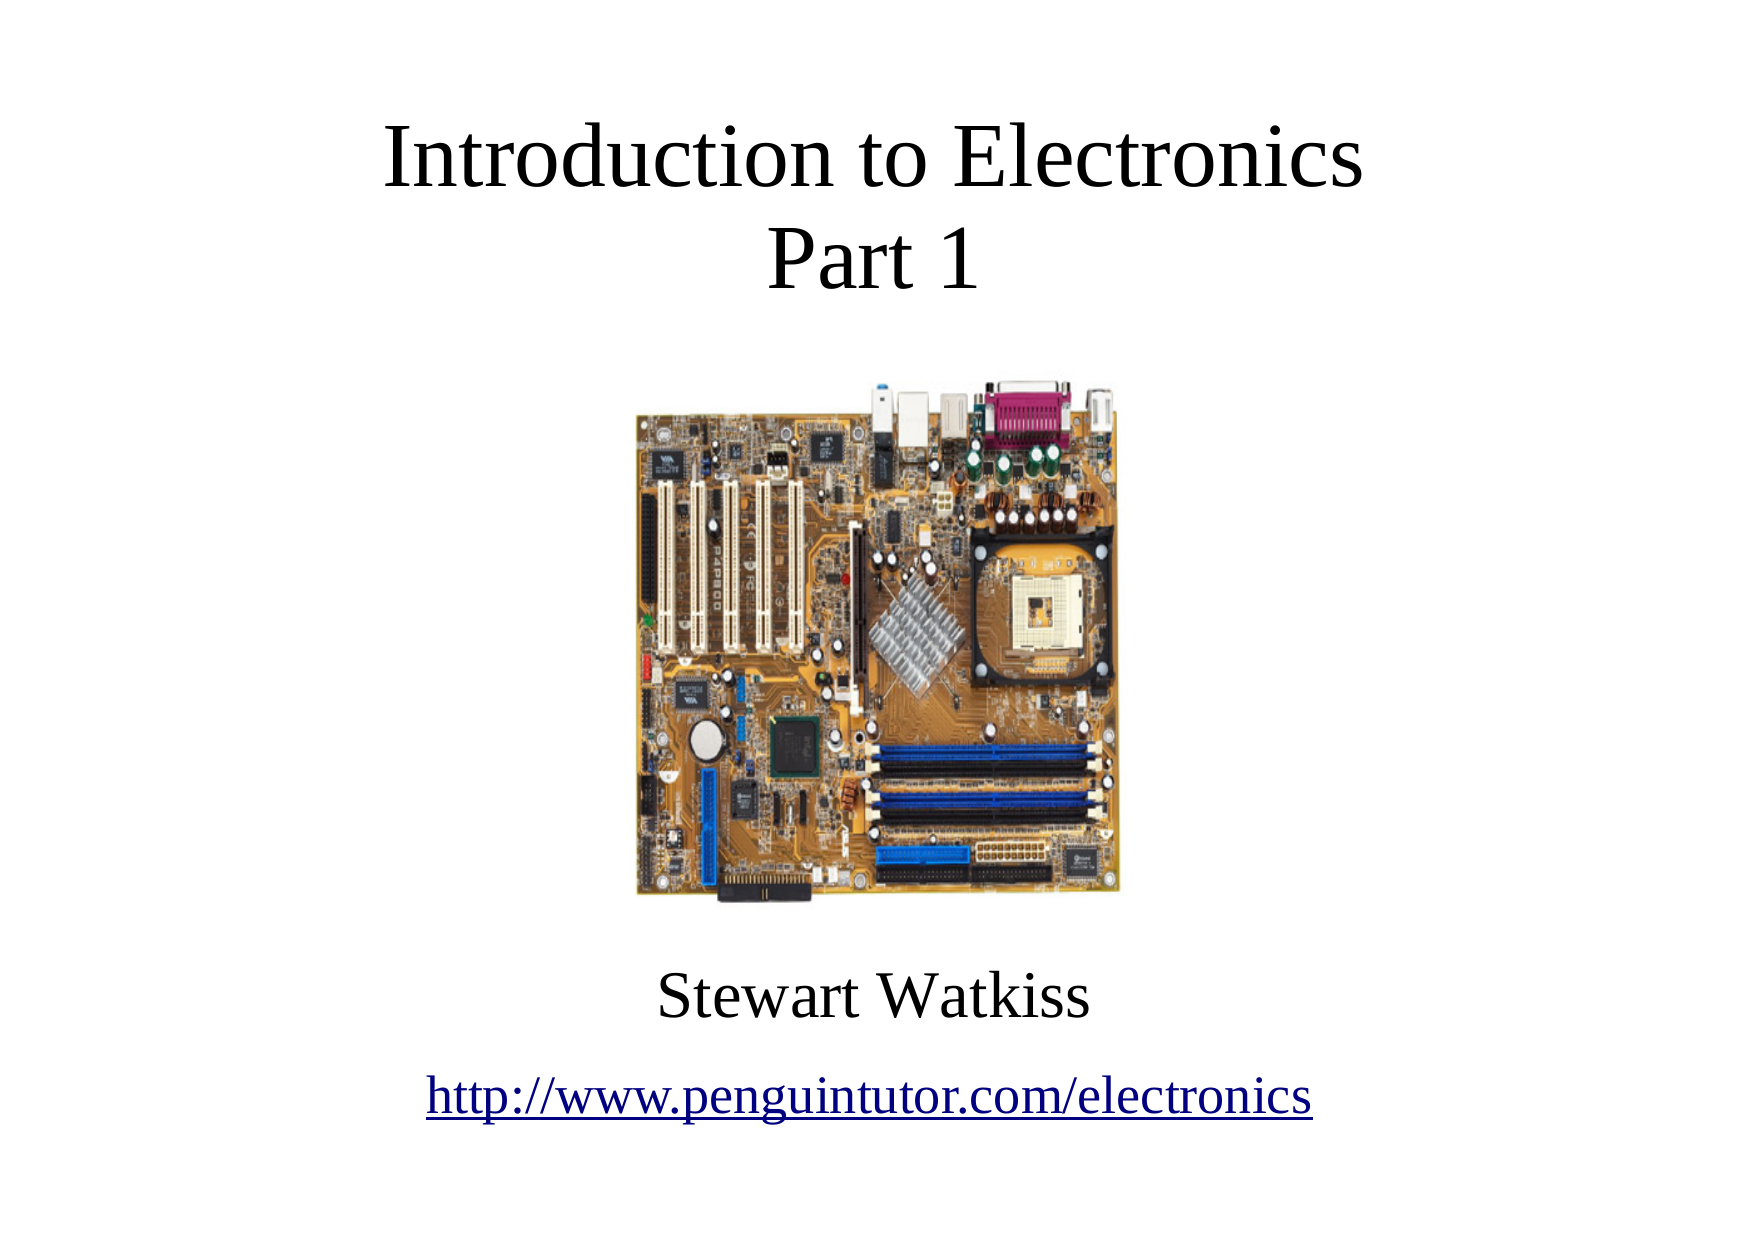

# Introduction to Electronics Part 1
Stewart Watkiss